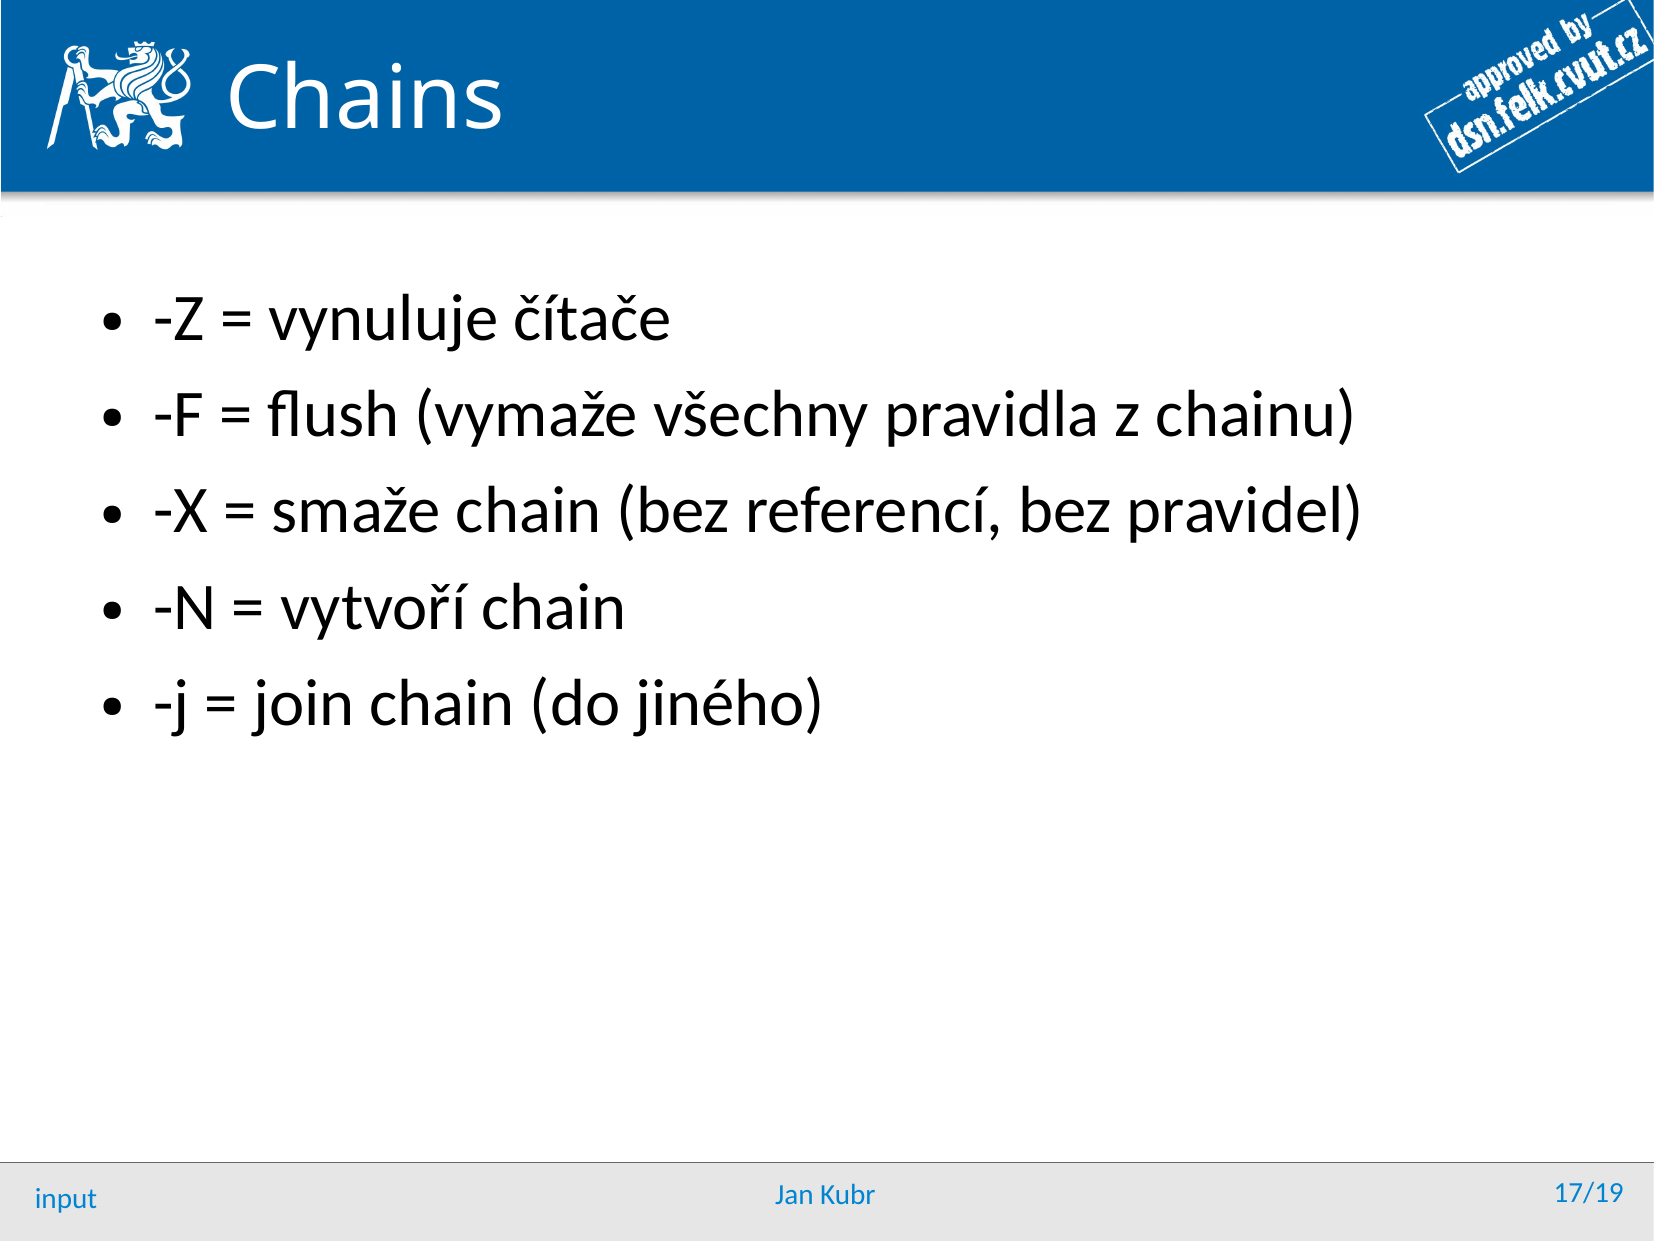

# Chains
-Z = vynuluje čítače
-F = flush (vymaže všechny pravidla z chainu)
-X = smaže chain (bez referencí, bez pravidel)
-N = vytvoří chain
-j = join chain (do jiného)
17
Jan Kubr
02/2006